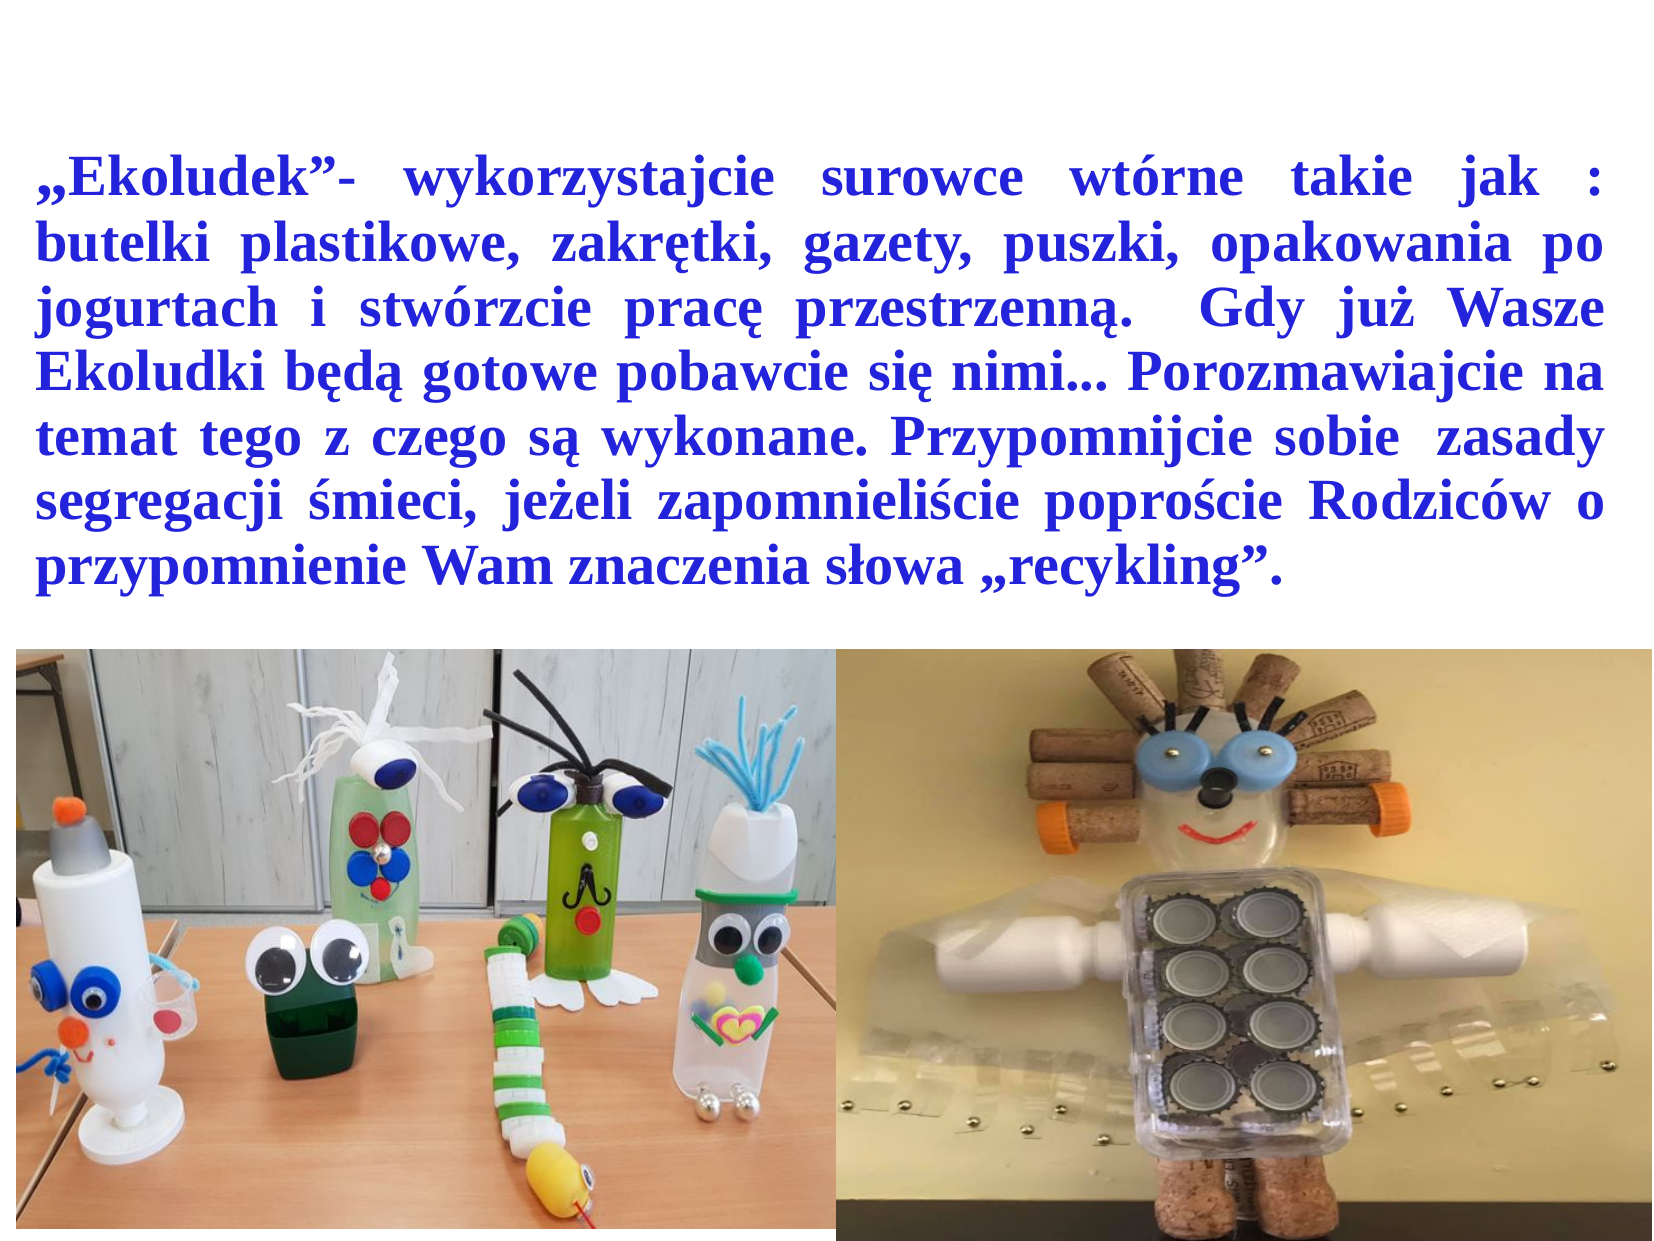

# „Ekoludek”- wykorzystajcie surowce wtórne takie jak : butelki plastikowe, zakrętki, gazety, puszki, opakowania po jogurtach i stwórzcie pracę przestrzenną. Gdy już Wasze Ekoludki będą gotowe pobawcie się nimi... Porozmawiajcie na temat tego z czego są wykonane. Przypomnijcie sobie  zasady segregacji śmieci, jeżeli zapomnieliście poproście Rodziców o przypomnienie Wam znaczenia słowa „recykling”.